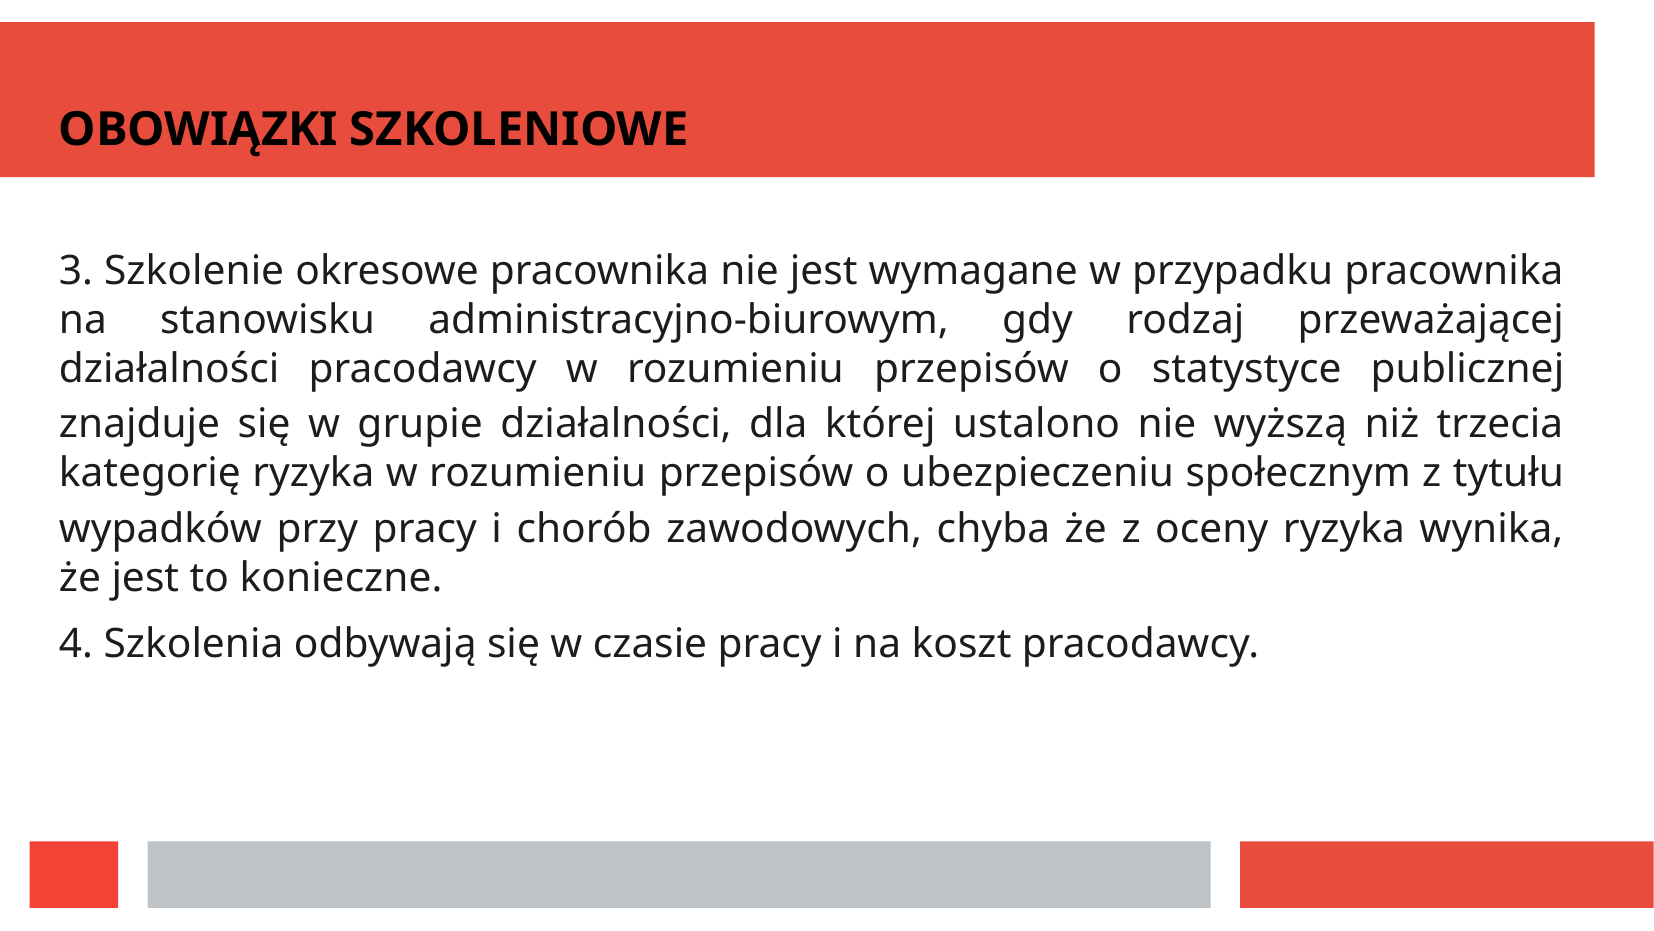

# OBOWIĄZKI SZKOLENIOWE
3. Szkolenie okresowe pracownika nie jest wymagane w przypadku pracownika na stanowisku administracyjno-biurowym, gdy rodzaj przeważającej działalności pracodawcy w rozumieniu przepisów o statystyce publicznej znajduje się w grupie działalności, dla której ustalono nie wyższą niż trzecia kategorię ryzyka w rozumieniu przepisów o ubezpieczeniu społecznym z tytułu wypadków przy pracy i chorób zawodowych, chyba że z oceny ryzyka wynika, że jest to konieczne.
4. Szkolenia odbywają się w czasie pracy i na koszt pracodawcy.